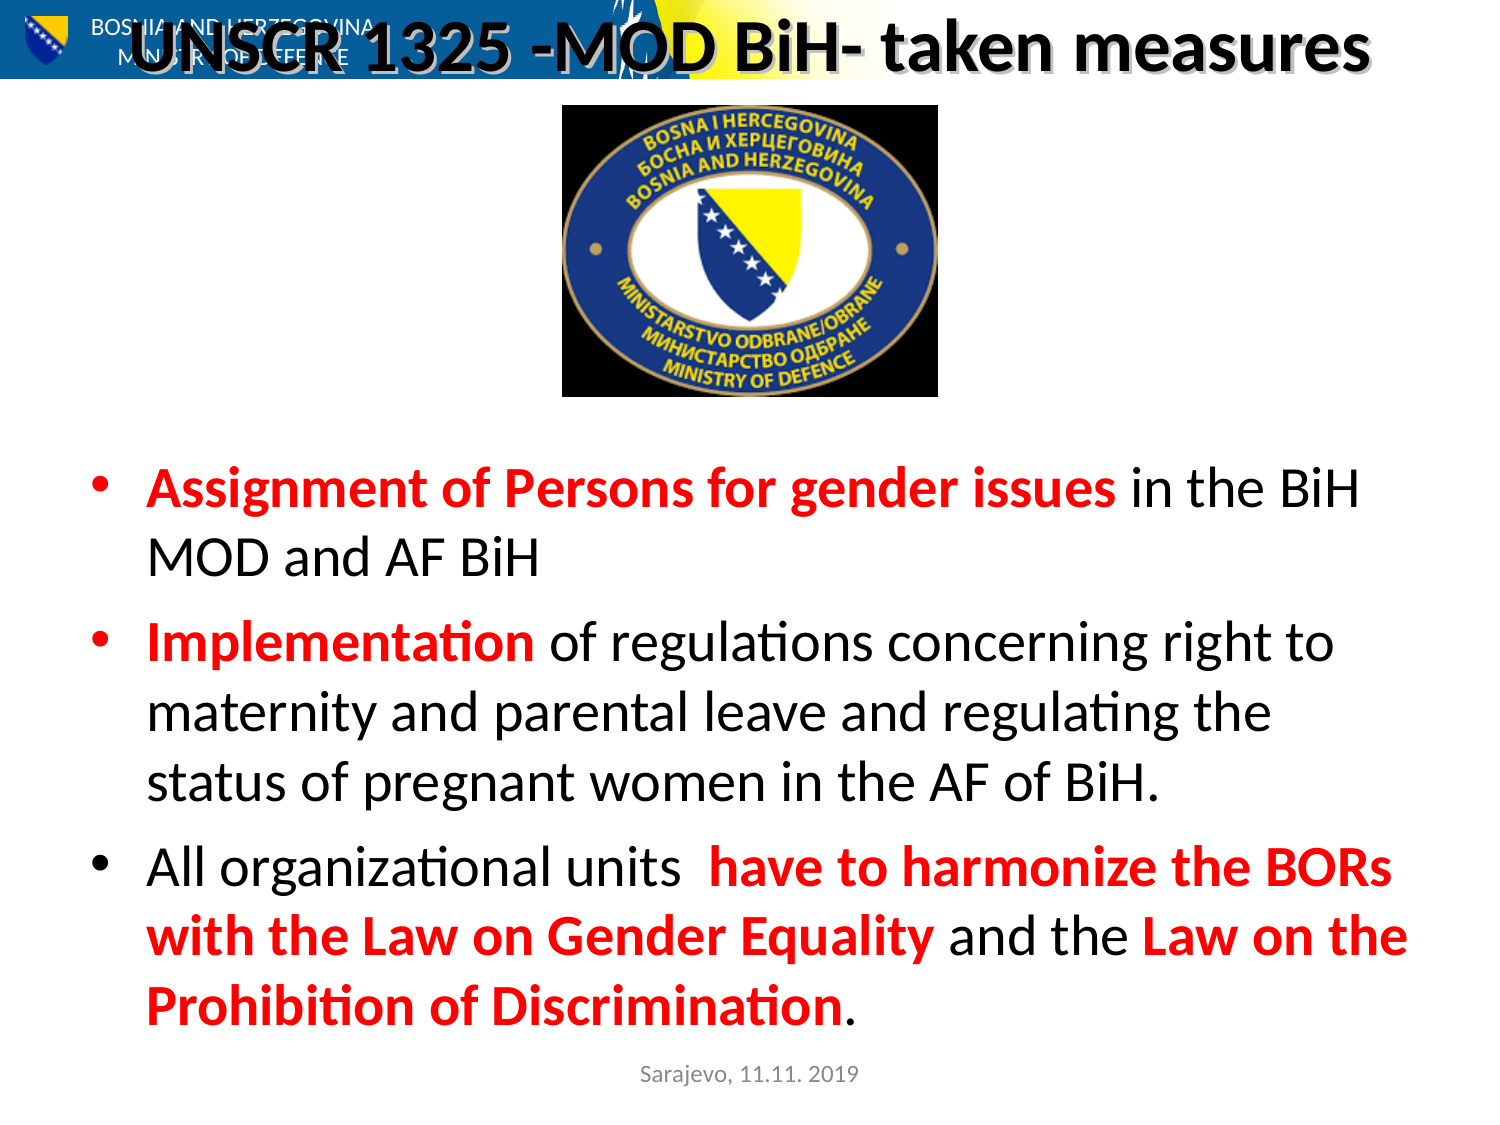

UNSCR 1325 -MOD BiH- taken measures
# Assignment of Persons for gender issues in the BiH MOD and AF BiH
Implementation of regulations concerning right to maternity and parental leave and regulating the status of pregnant women in the AF of BiH.
All organizational units have to harmonize the BORs with the Law on Gender Equality and the Law on the Prohibition of Discrimination.
Sarajevo, 11.11. 2019